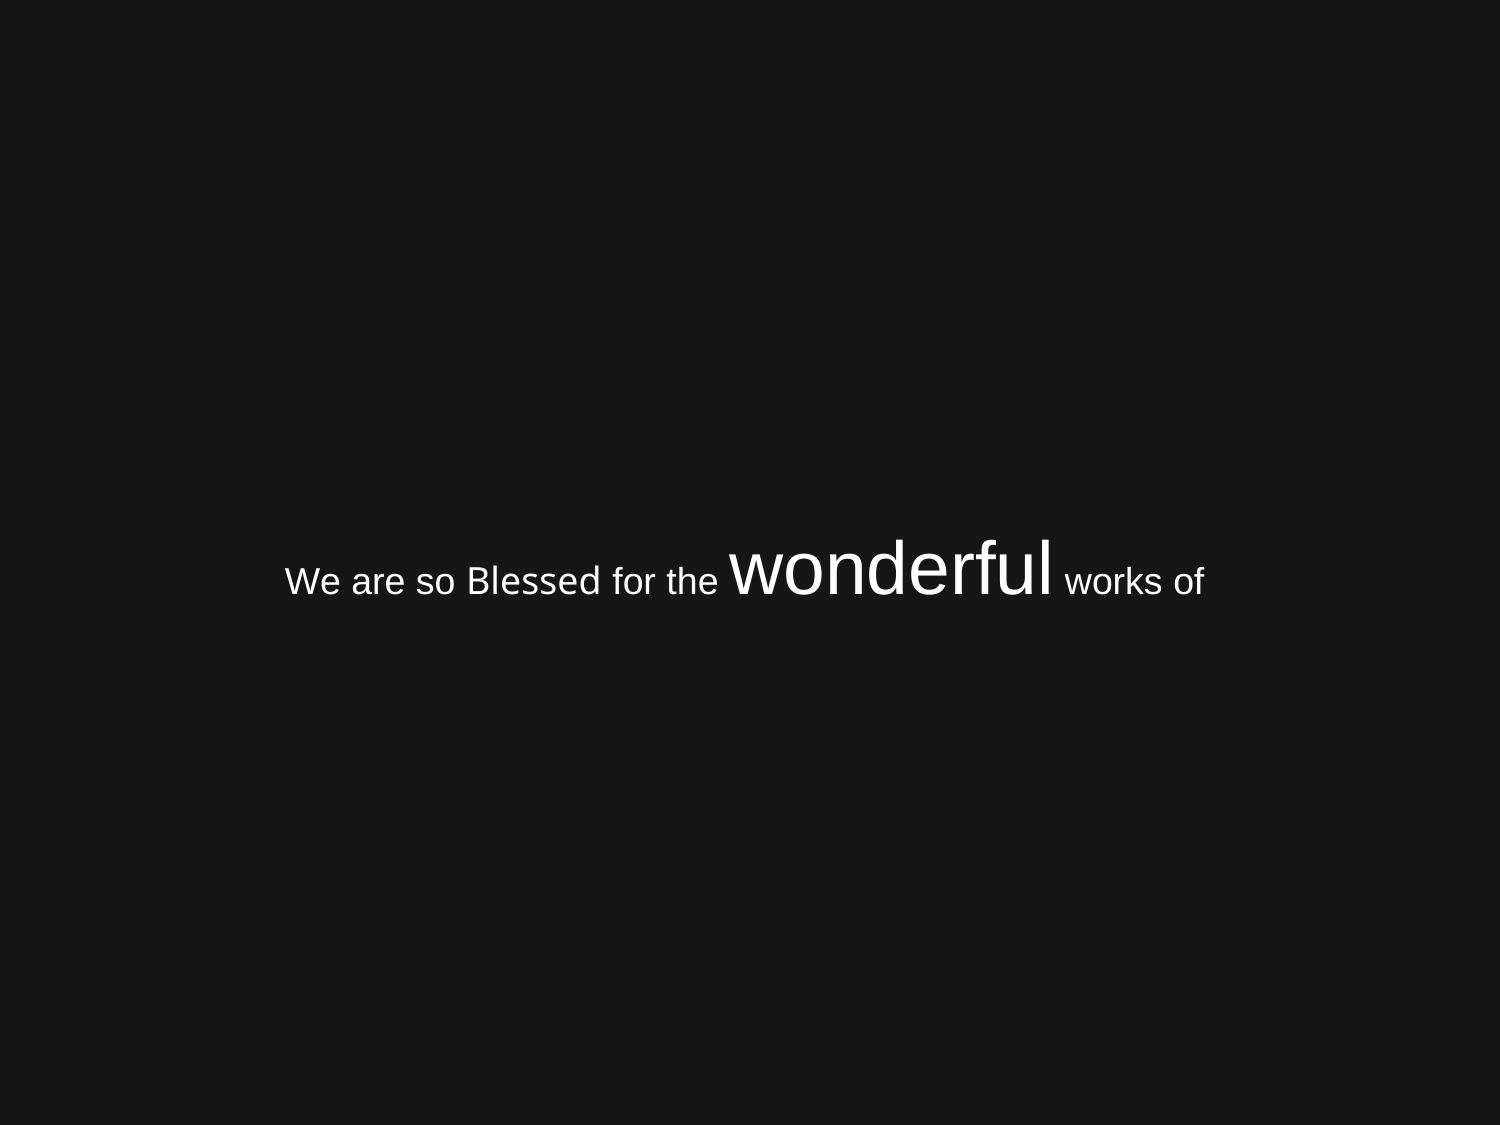

We are so Blessed for the wonderful works of